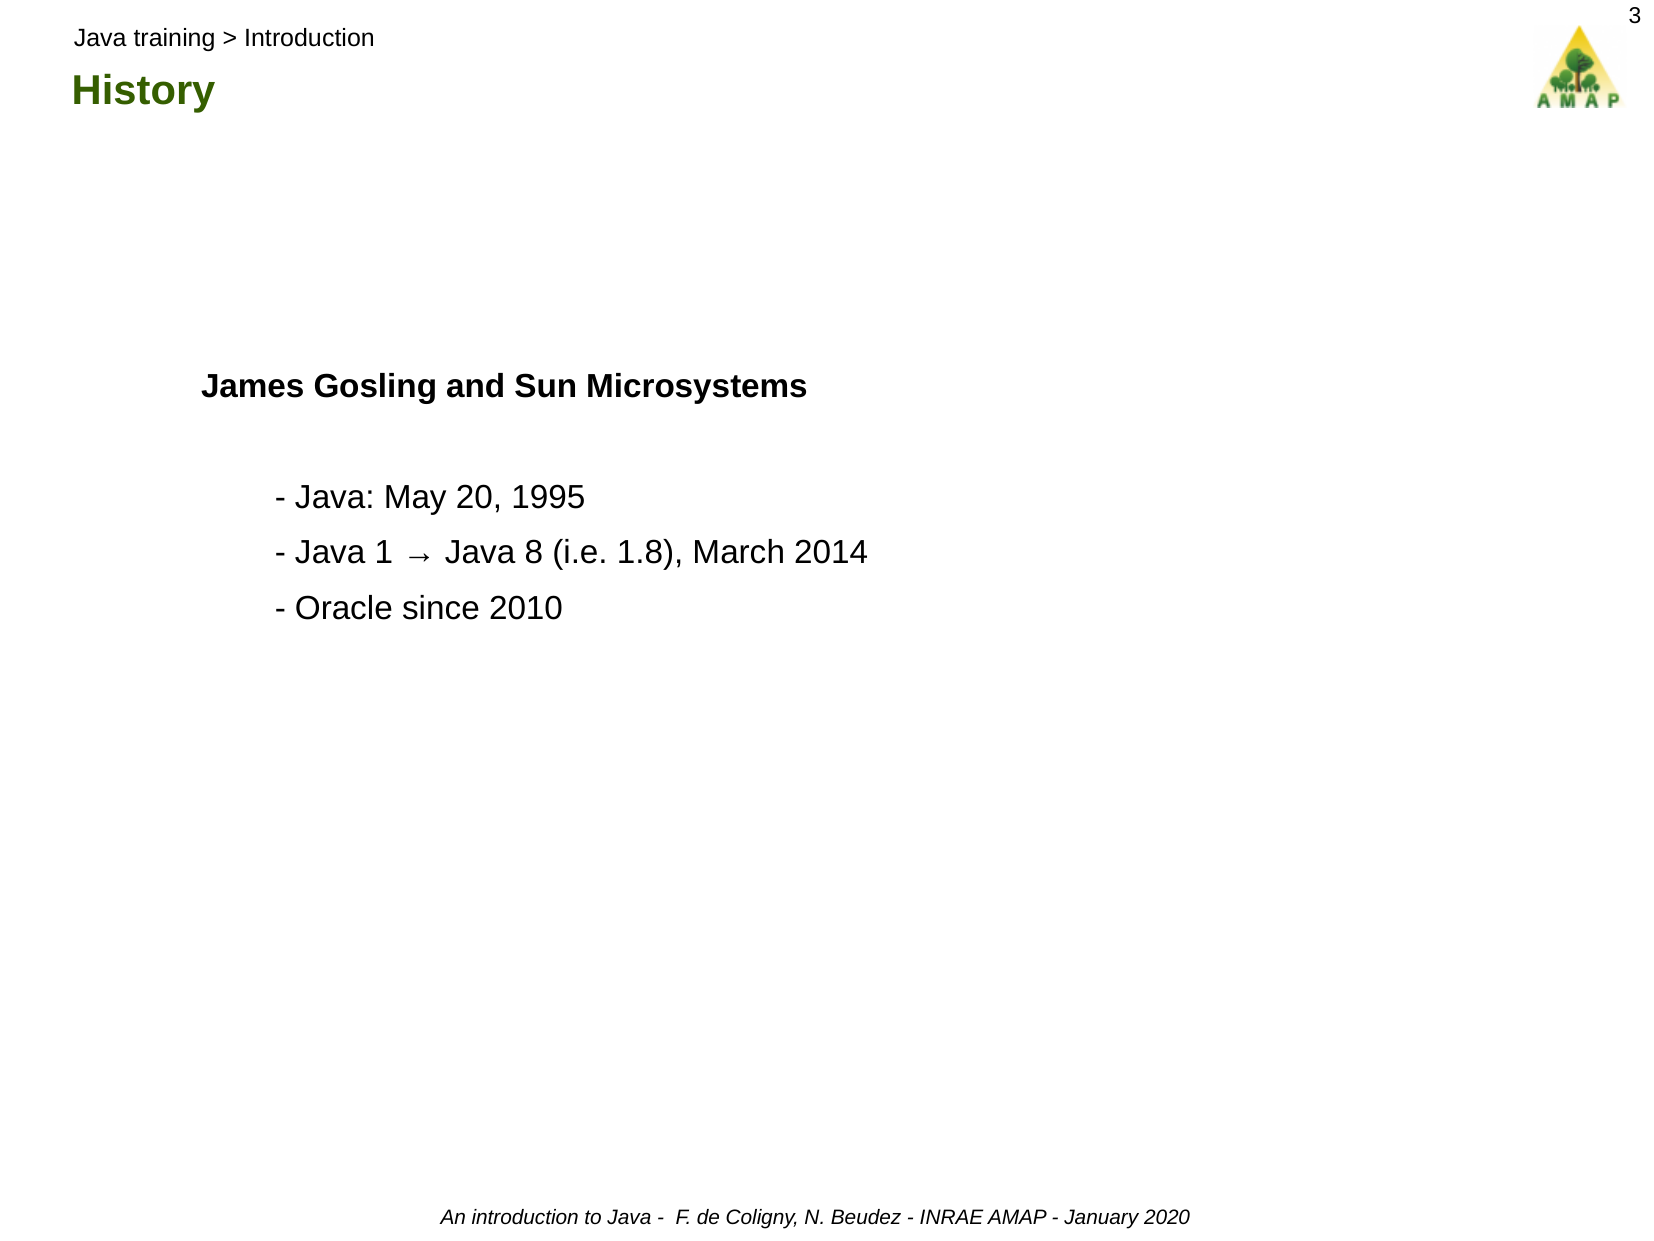

3
Java training > Introduction
History
James Gosling and Sun Microsystems
	- Java: May 20, 1995
	- Java 1 → Java 8 (i.e. 1.8), March 2014
	- Oracle since 2010